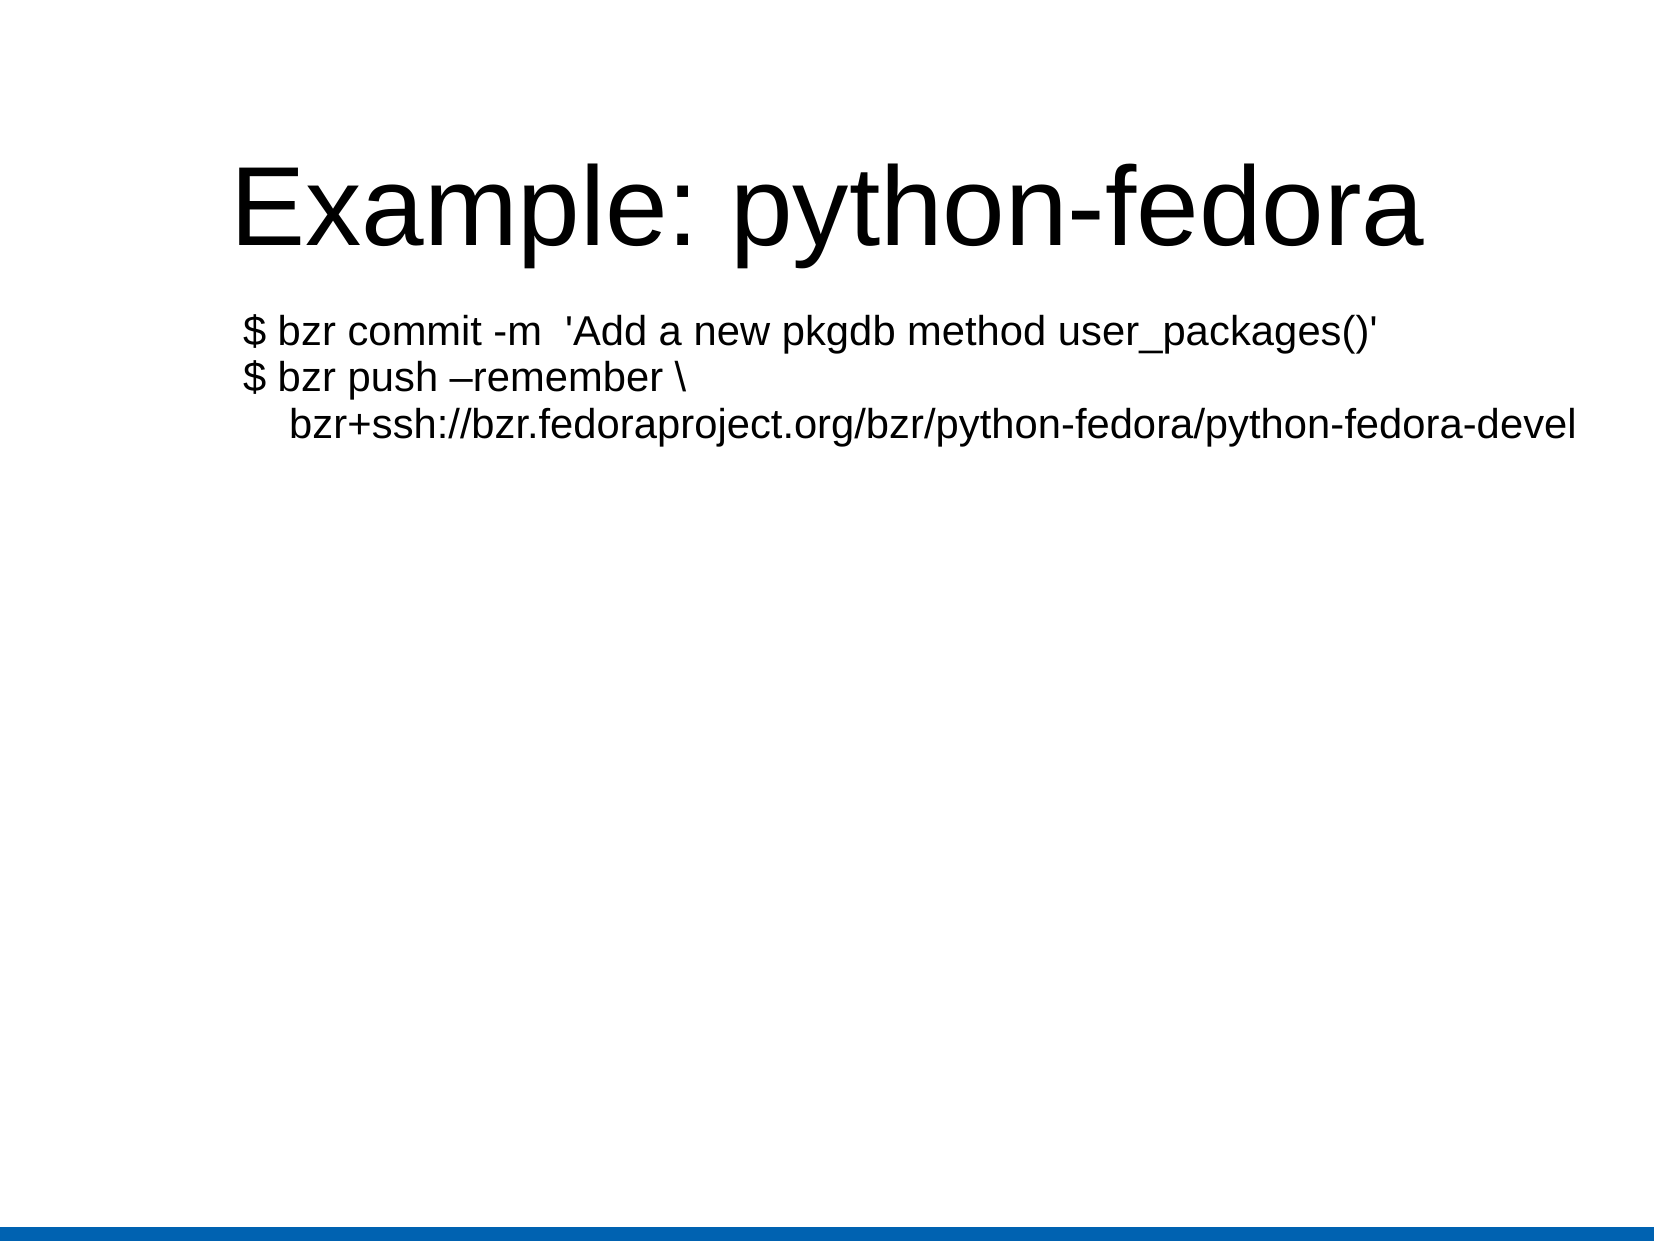

# Example: python-fedora
$ bzr commit -m 'Add a new pkgdb method user_packages()'
$ bzr push –remember \
 bzr+ssh://bzr.fedoraproject.org/bzr/python-fedora/python-fedora-devel